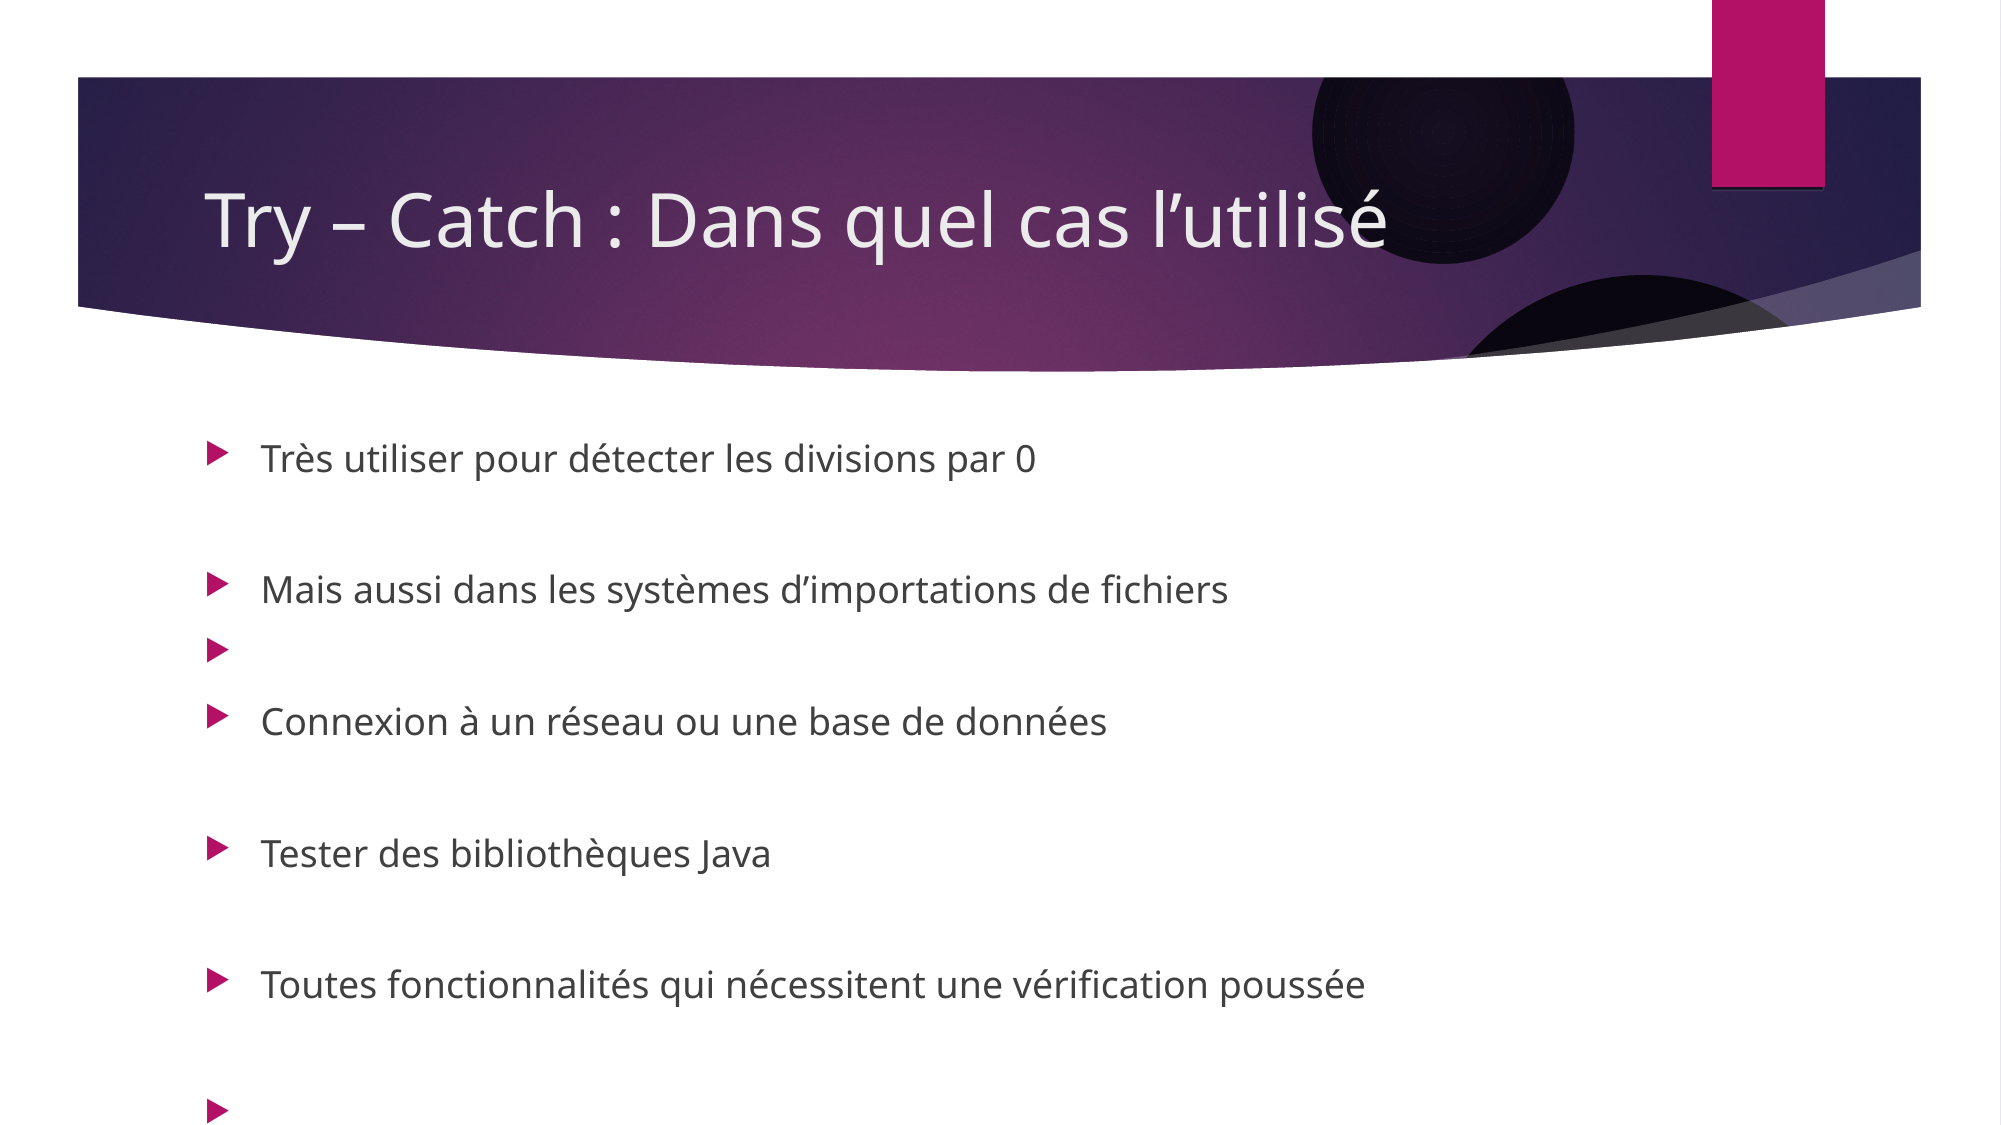

# Try – Catch : Dans quel cas l’utilisé
Très utiliser pour détecter les divisions par 0
Mais aussi dans les systèmes d’importations de fichiers
Connexion à un réseau ou une base de données
Tester des bibliothèques Java
Toutes fonctionnalités qui nécessitent une vérification poussée